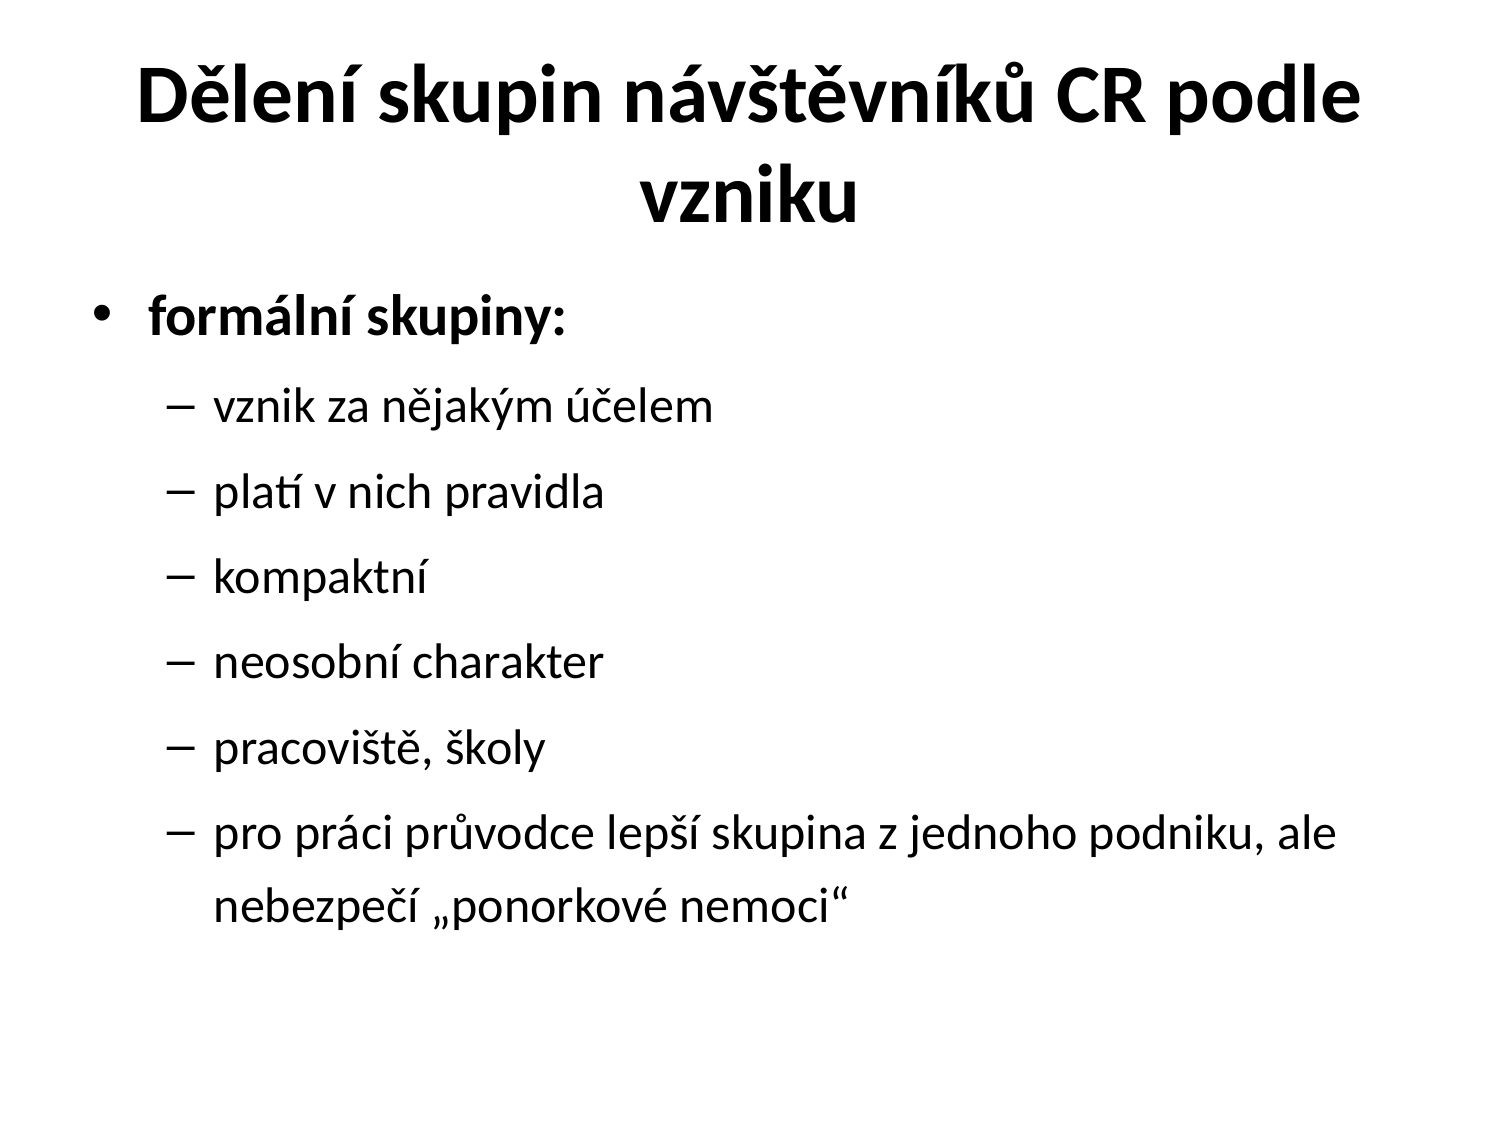

# Dělení skupin návštěvníků CR podle vzniku
formální skupiny:
vznik za nějakým účelem
platí v nich pravidla
kompaktní
neosobní charakter
pracoviště, školy
pro práci průvodce lepší skupina z jednoho podniku, ale nebezpečí „ponorkové nemoci“